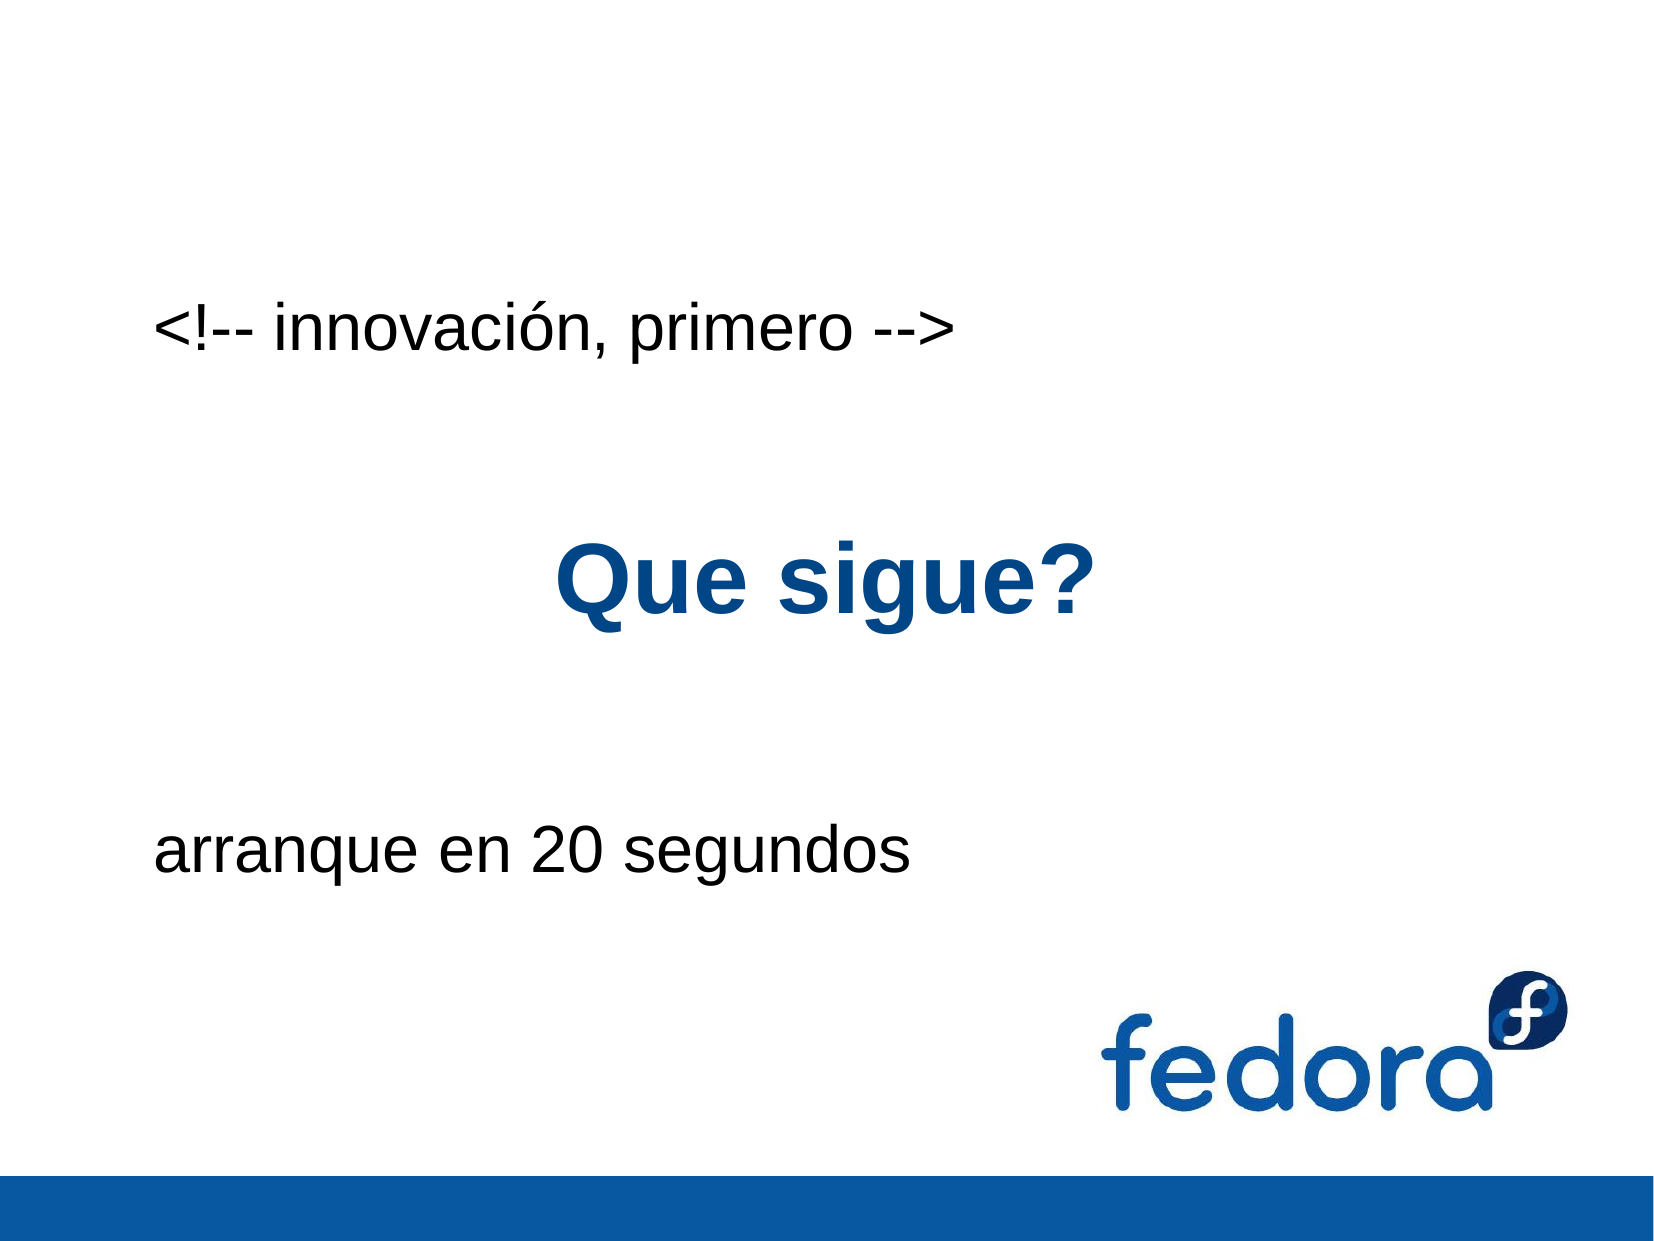

# Que sigue?
<!-- innovación, primero -->
arranque en 20 segundos